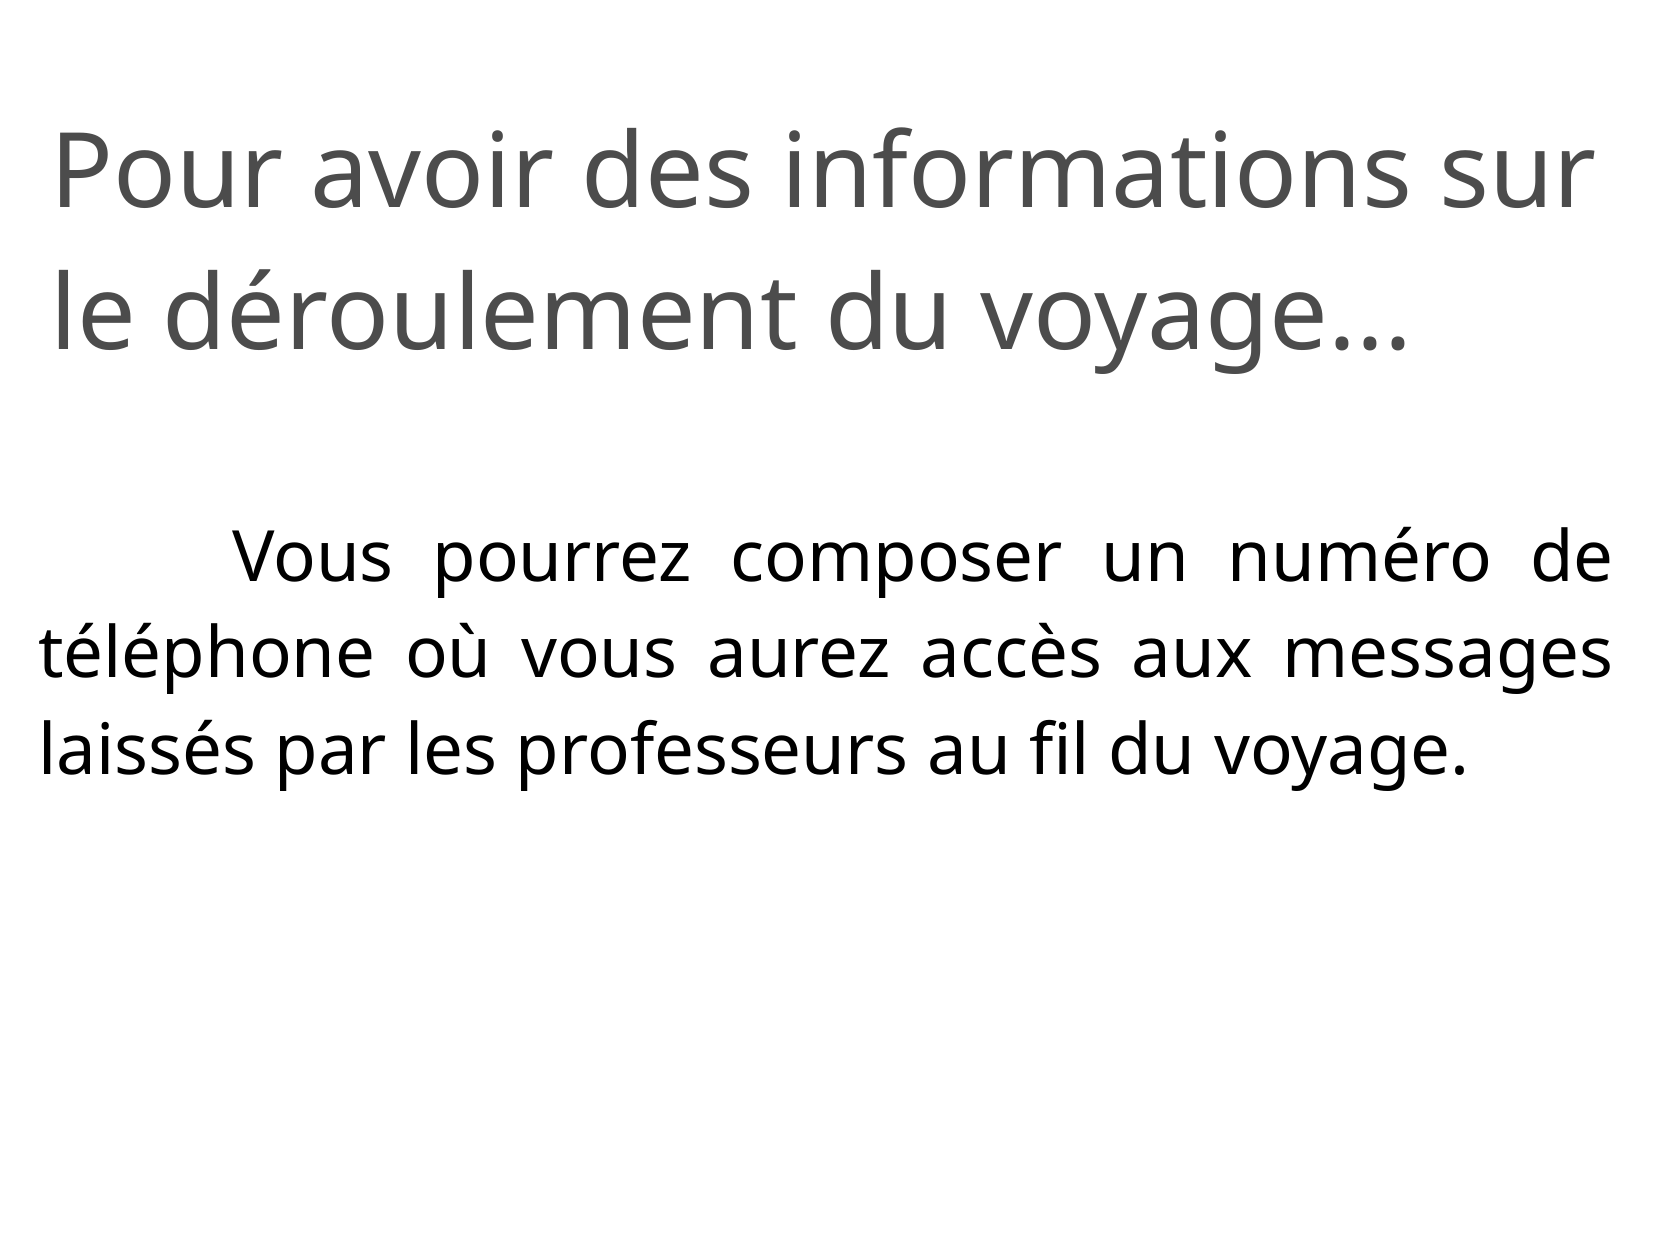

Pour avoir des informations sur le déroulement du voyage...
 Vous pourrez composer un numéro de téléphone où vous aurez accès aux messages laissés par les professeurs au fil du voyage.